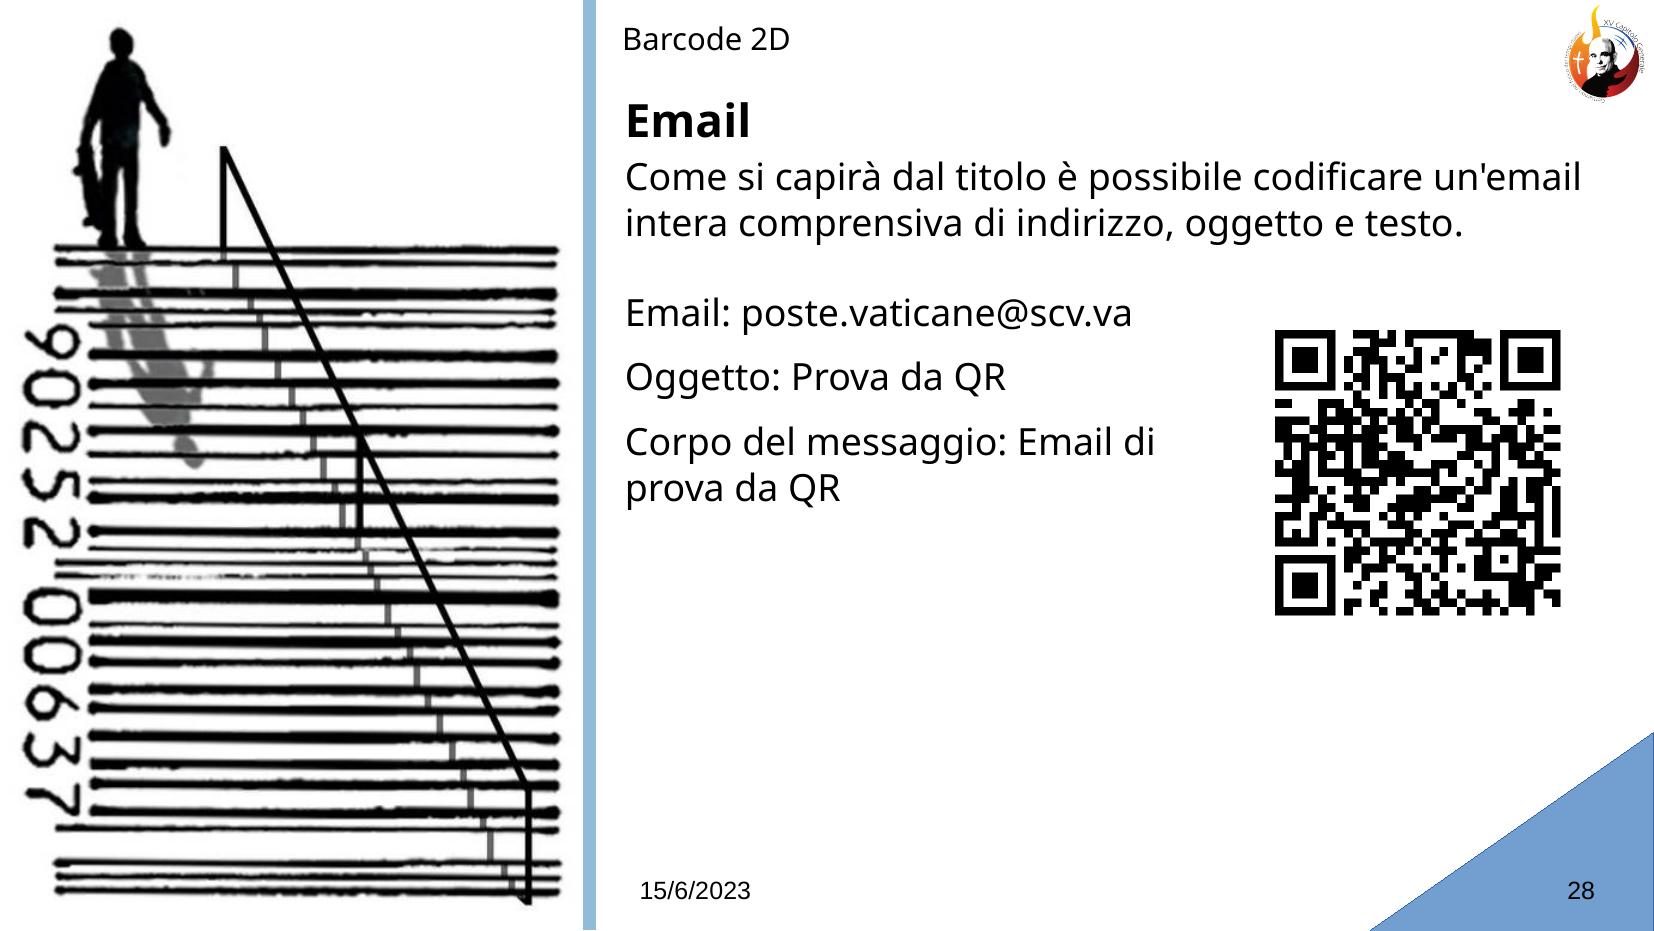

Barcode 2D
# Email
Come si capirà dal titolo è possibile codificare un'email intera comprensiva di indirizzo, oggetto e testo.
Email: poste.vaticane@scv.va
Oggetto: Prova da QR
Corpo del messaggio: Email di prova da QR